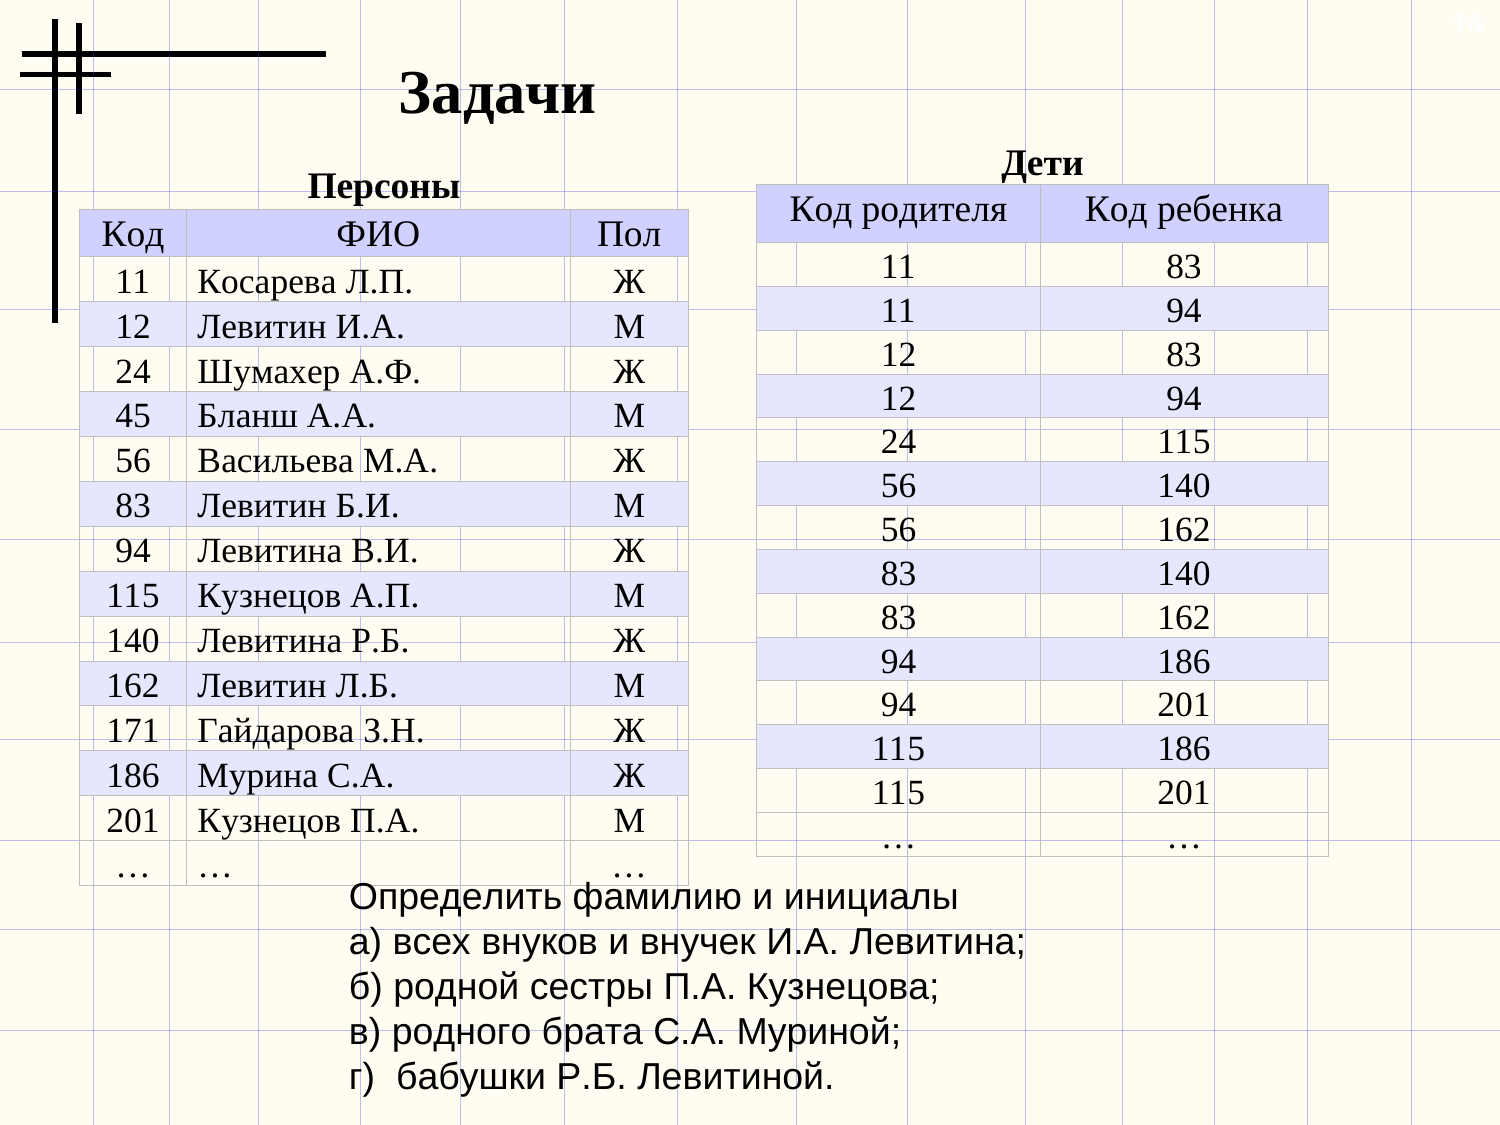

# Задачи
| Дети | |
| --- | --- |
| Код родителя | Код ребенка |
| 11 | 83 |
| 11 | 94 |
| 12 | 83 |
| 12 | 94 |
| 24 | 115 |
| 56 | 140 |
| 56 | 162 |
| 83 | 140 |
| 83 | 162 |
| 94 | 186 |
| 94 | 201 |
| 115 | 186 |
| 115 | 201 |
| … | … |
| Персоны | | |
| --- | --- | --- |
| Код | ФИО | Пол |
| 11 | Косарева Л.П. | Ж |
| 12 | Левитин И.А. | М |
| 24 | Шумахер А.Ф. | Ж |
| 45 | Бланш А.А. | М |
| 56 | Васильева М.А. | Ж |
| 83 | Левитин Б.И. | М |
| 94 | Левитина В.И. | Ж |
| 115 | Кузнецов А.П. | М |
| 140 | Левитина Р.Б. | Ж |
| 162 | Левитин Л.Б. | М |
| 171 | Гайдарова З.Н. | Ж |
| 186 | Мурина С.А. | Ж |
| 201 | Кузнецов П.А. | М |
| … | … | … |
Определить фамилию и инициалы
а) всех внуков и внучек И.А. Левитина;
б) родной сестры П.А. Кузнецова;
в) родного брата С.А. Муриной;
г) бабушки Р.Б. Левитиной.